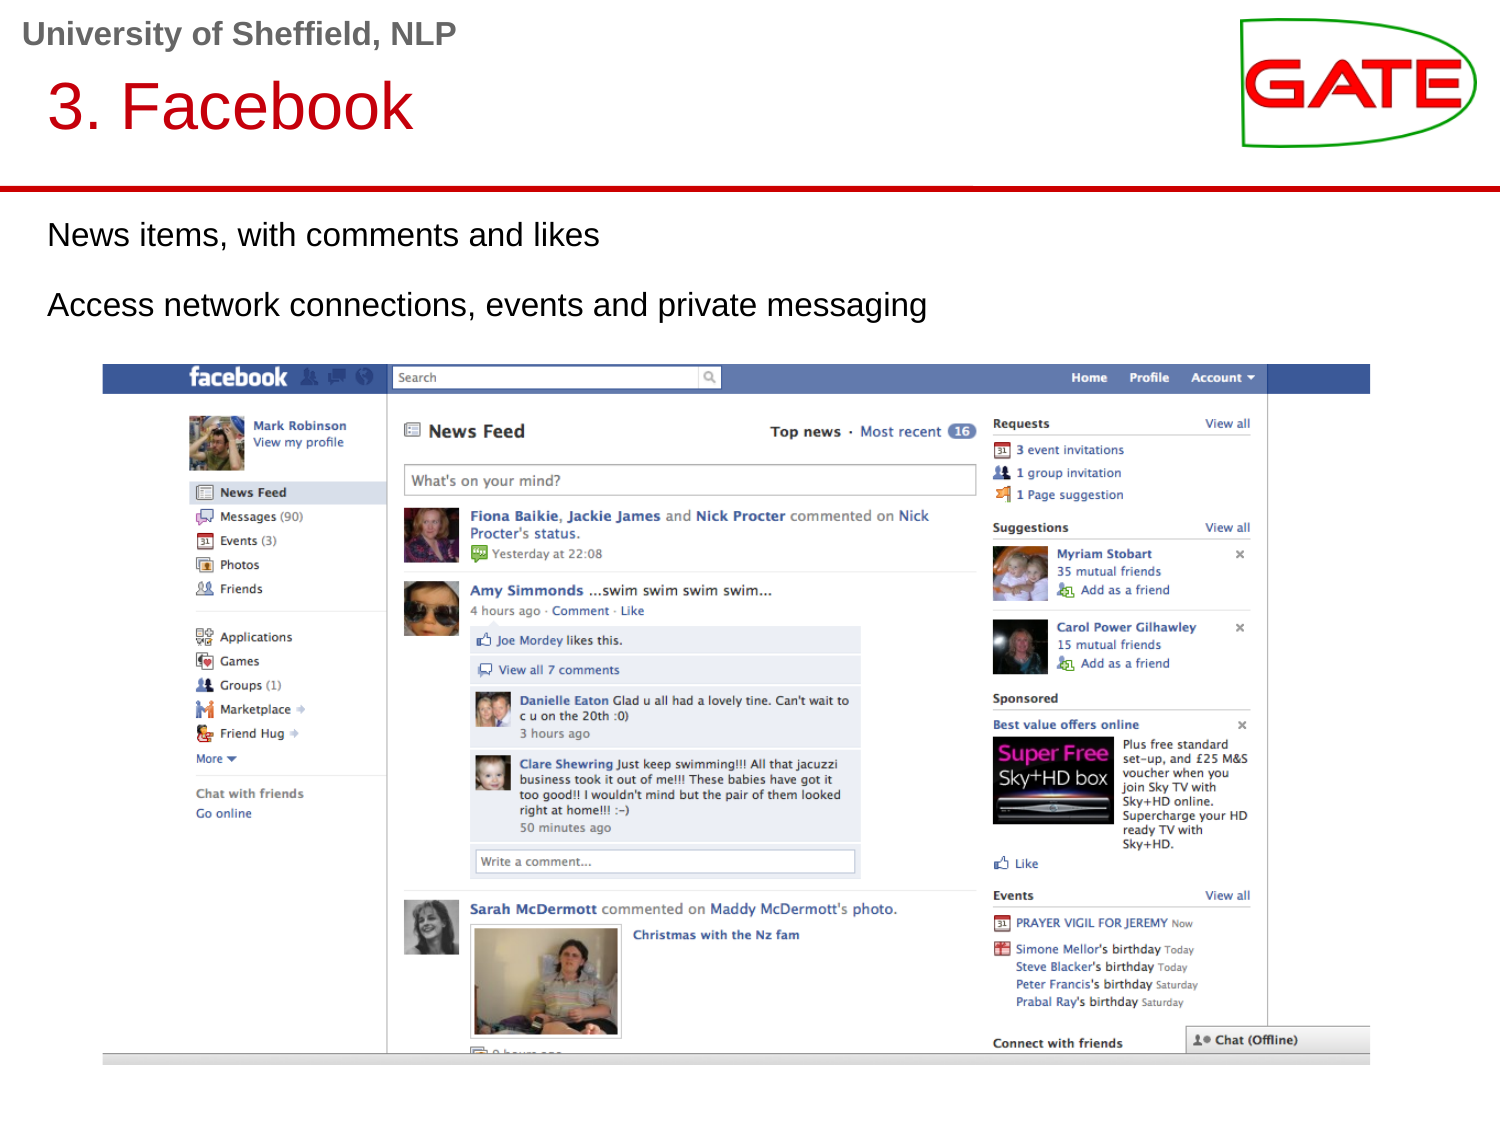

3. Facebook
News items, with comments and likes
Access network connections, events and private messaging